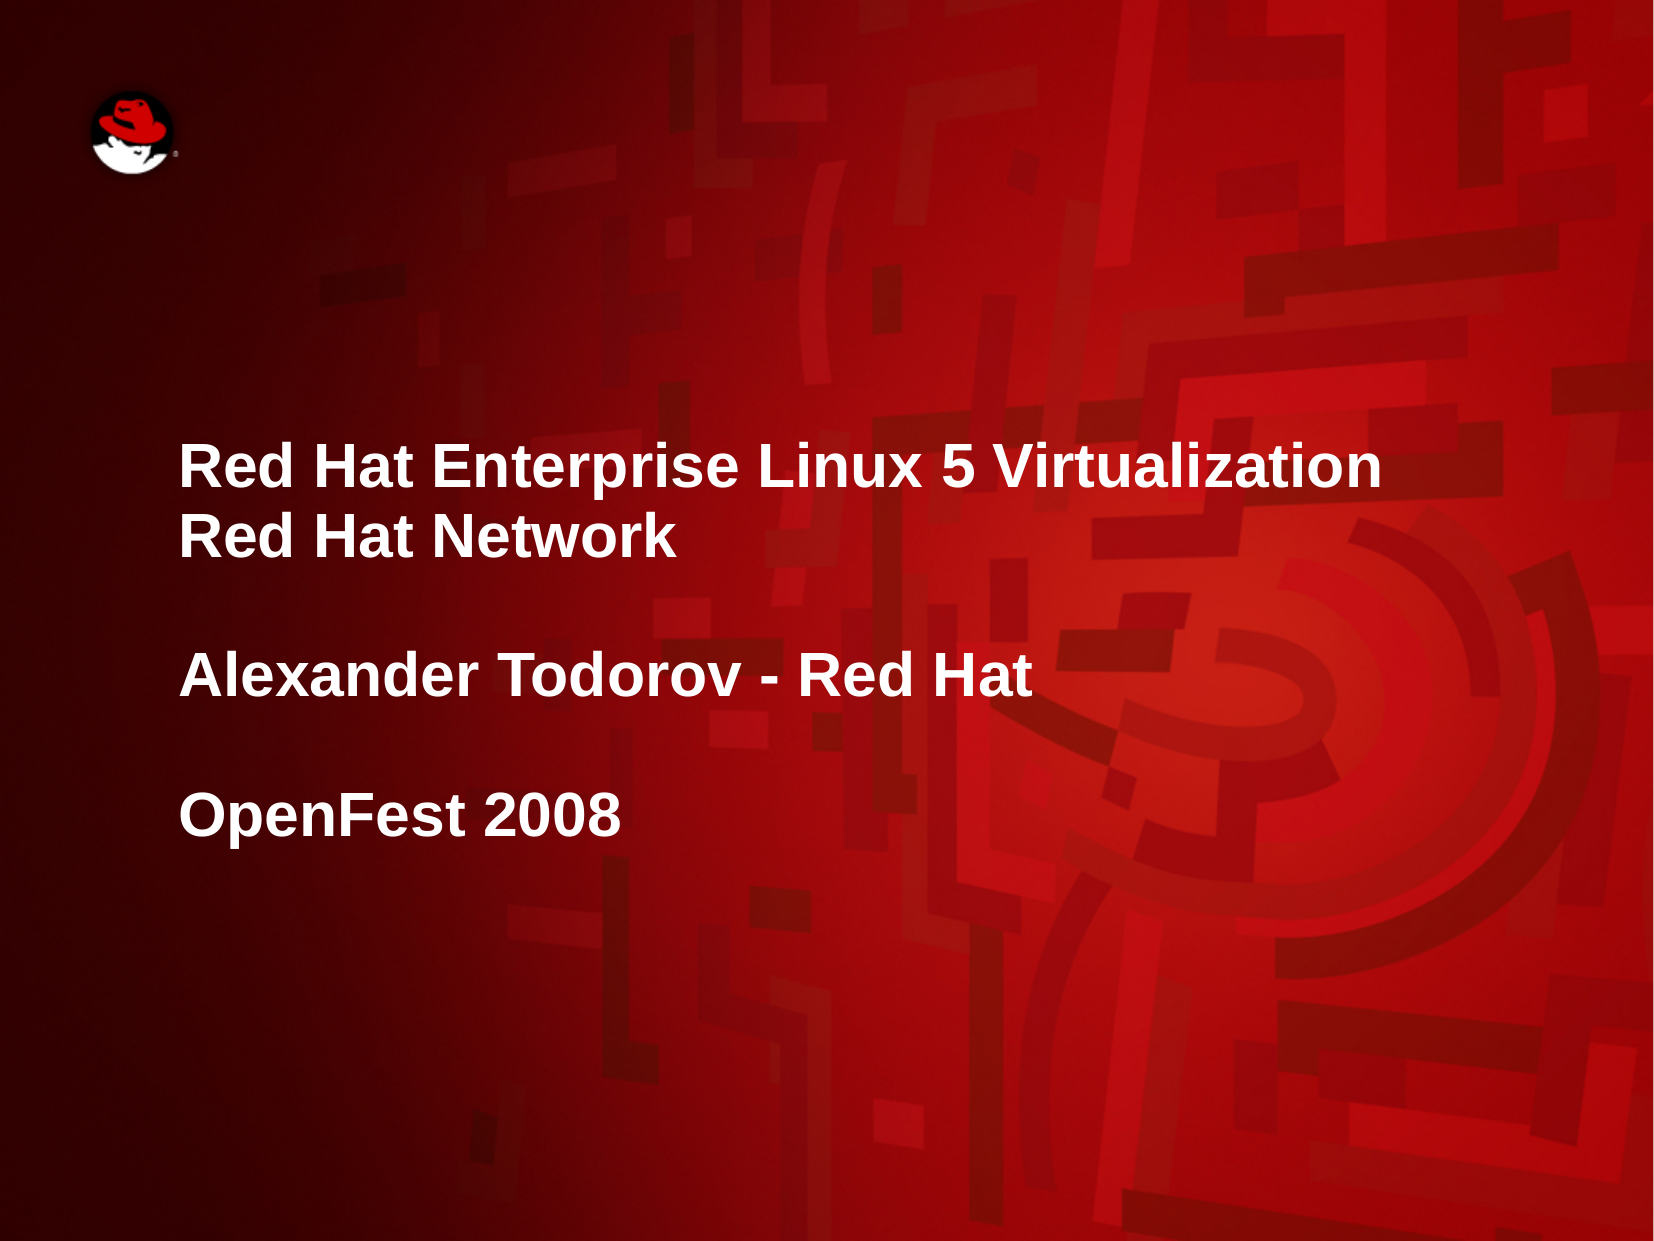

Red Hat Enterprise Linux 5 Virtualization
Red Hat Network
Alexander Todorov - Red Hat
OpenFest 2008